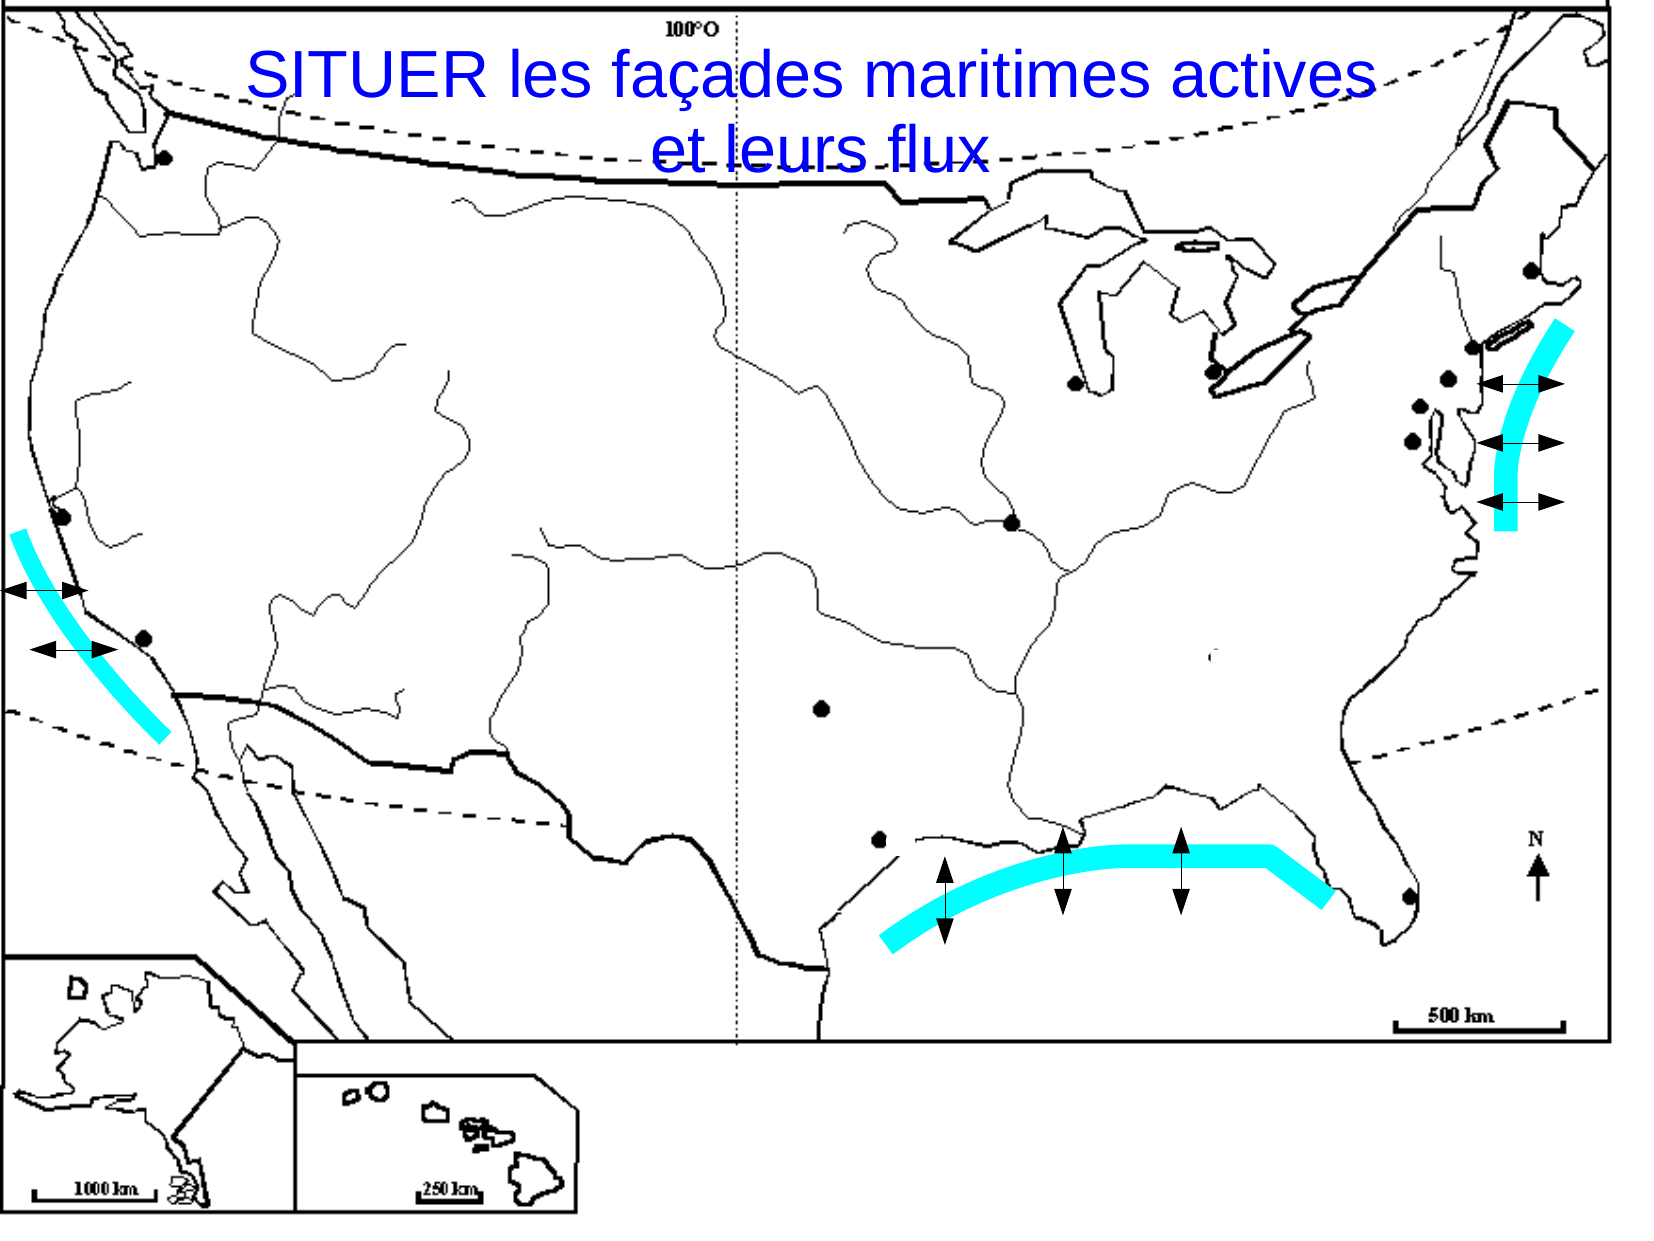

SITUER les façades maritimes actives
 et leurs flux